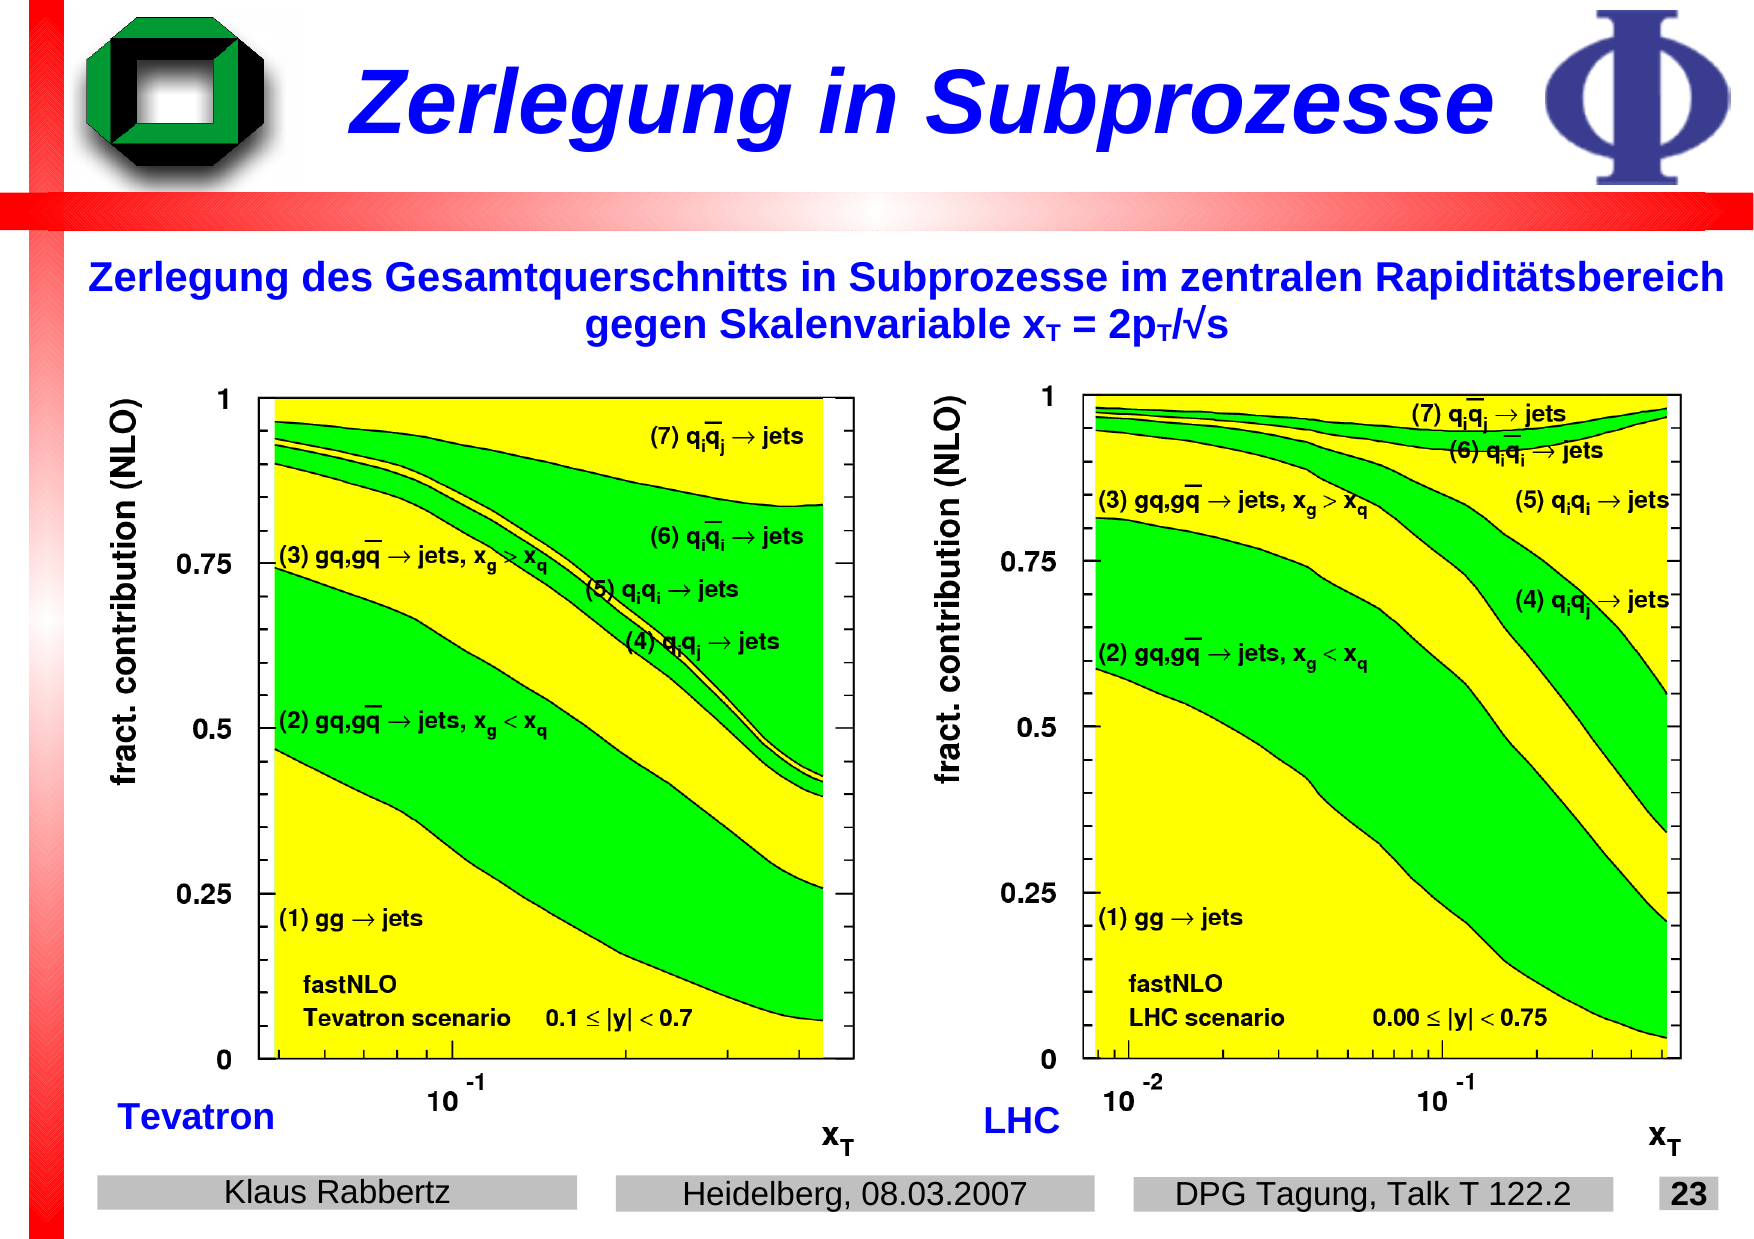

# Zerlegung in Subprozesse
Zerlegung des Gesamtquerschnitts in Subprozesse im zentralen Rapiditätsbereich
gegen Skalenvariable xT = 2pT/√s
Tevatron
LHC